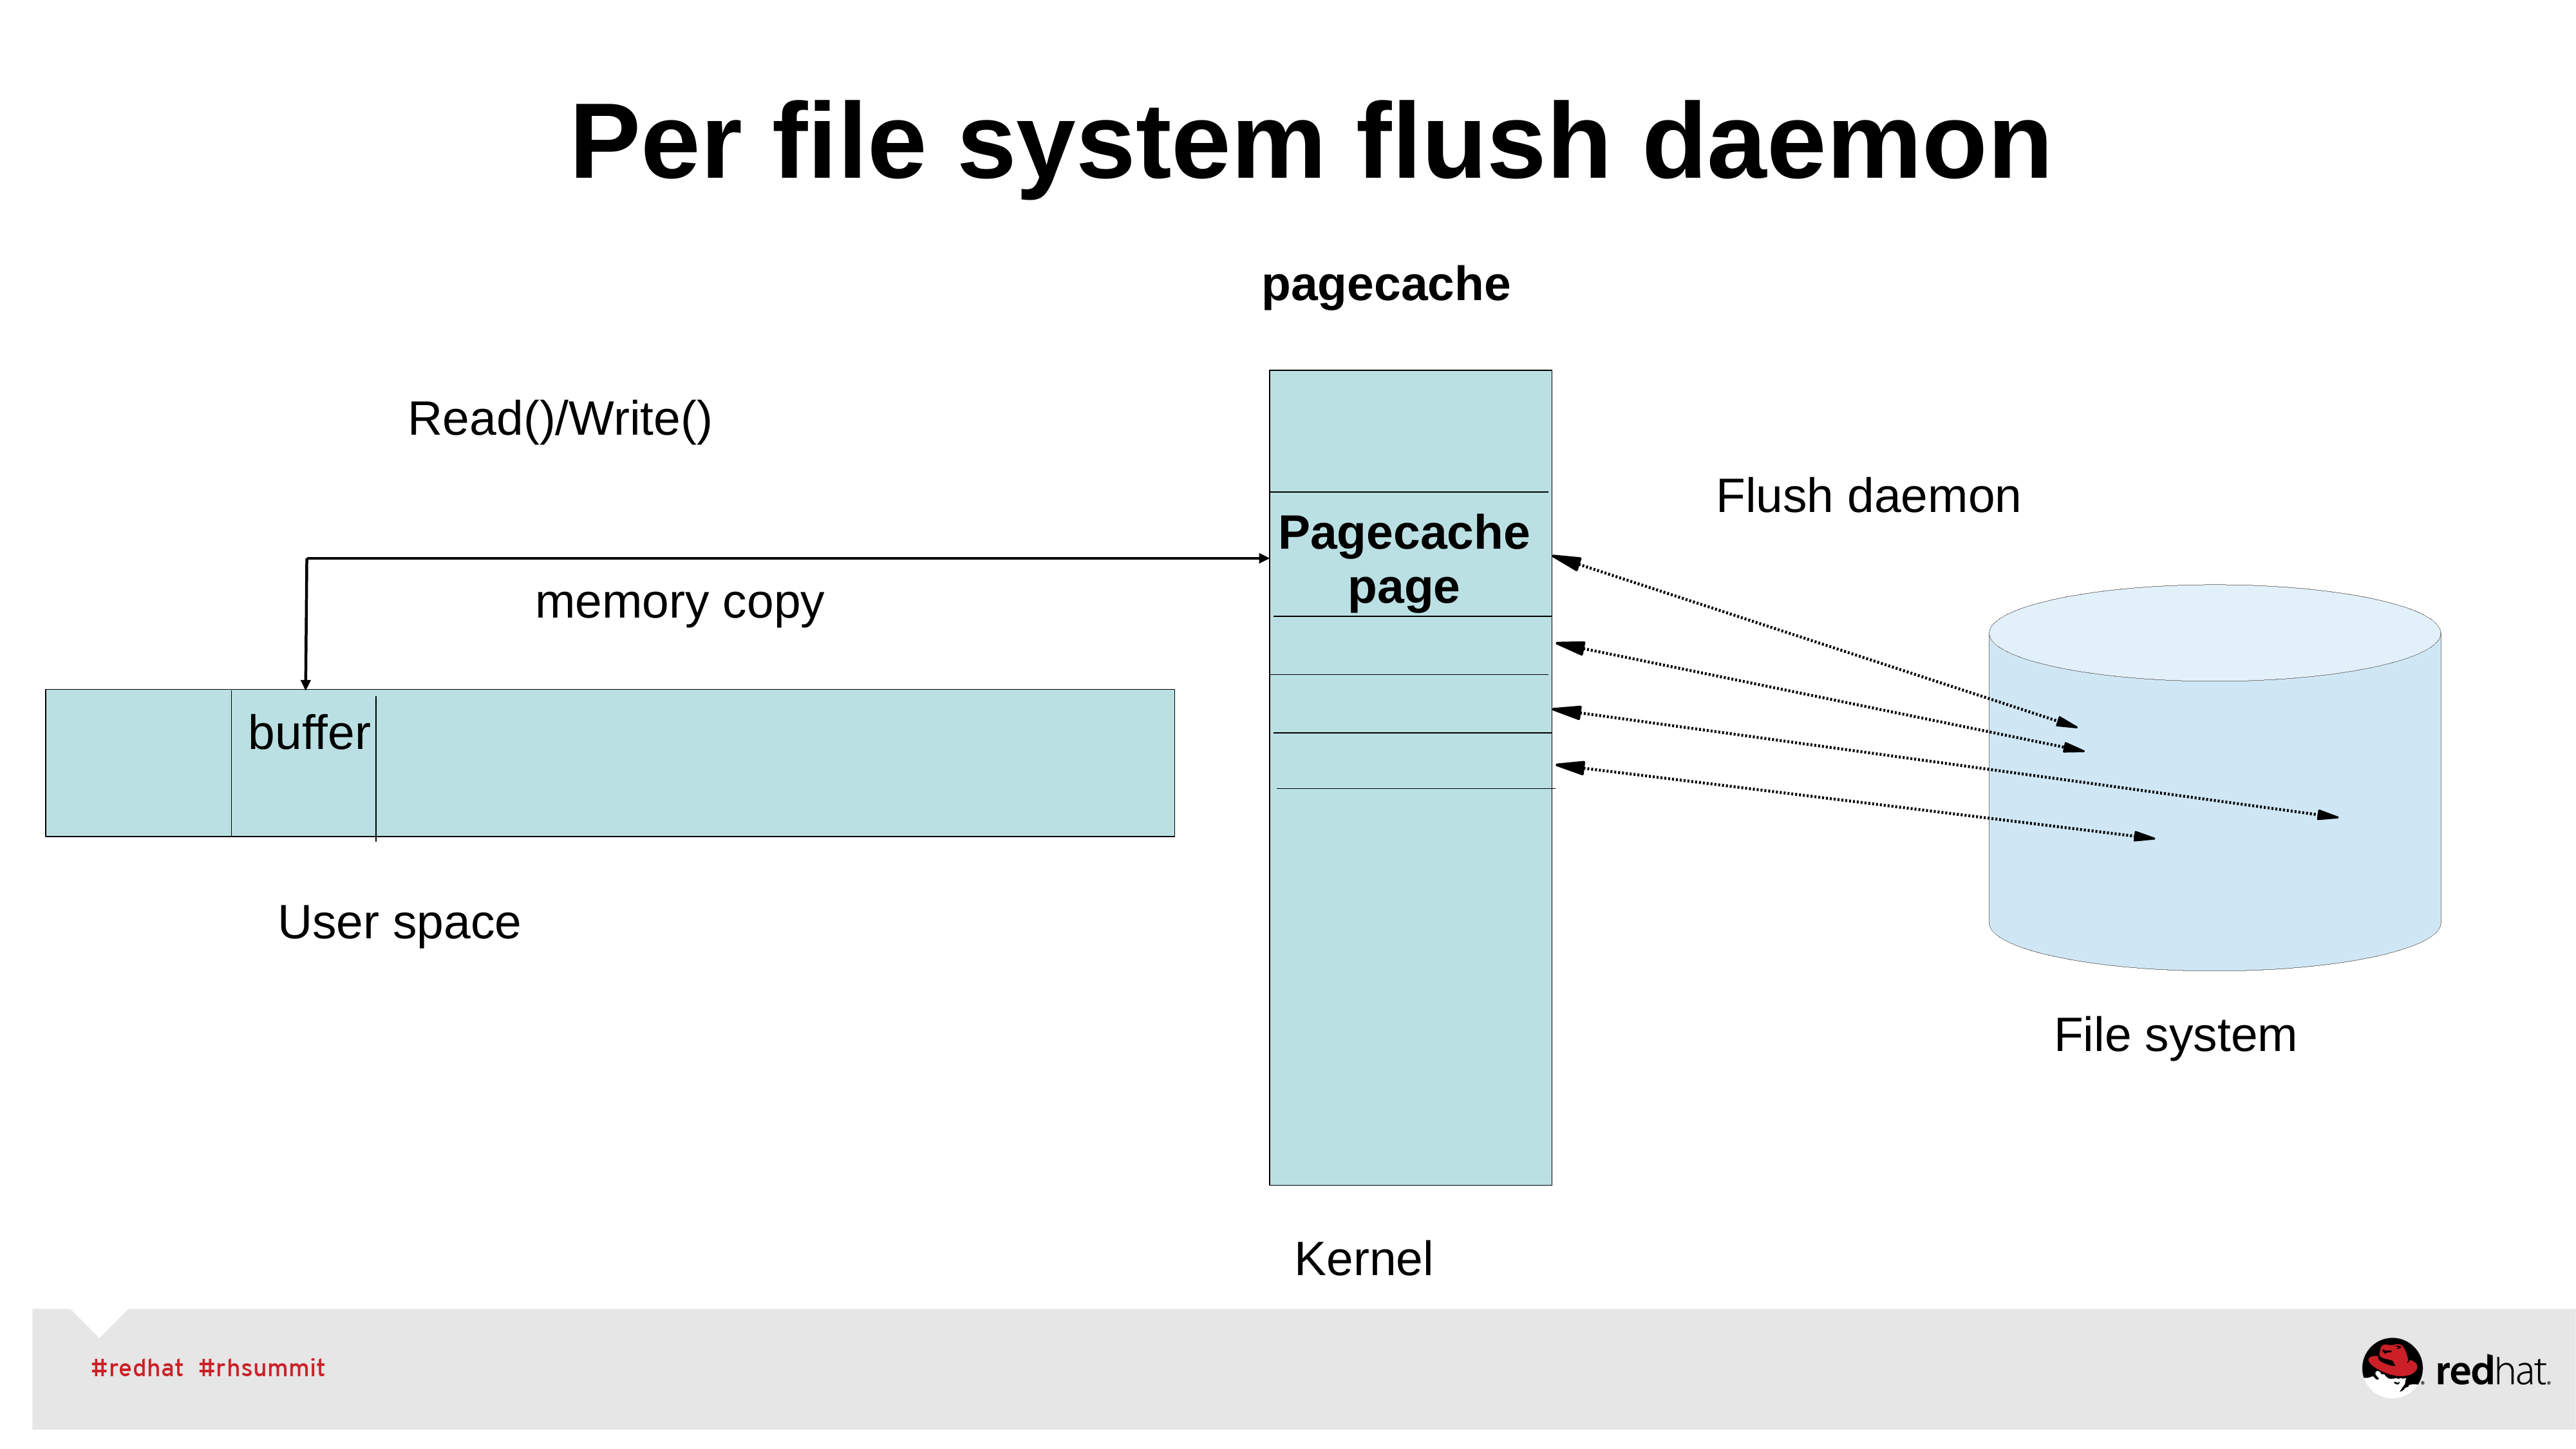

# Per file system flush daemon
pagecache
Read()/Write()
Flush daemon
Pagecache page
memory copy
 buffer
User space
File system
Kernel